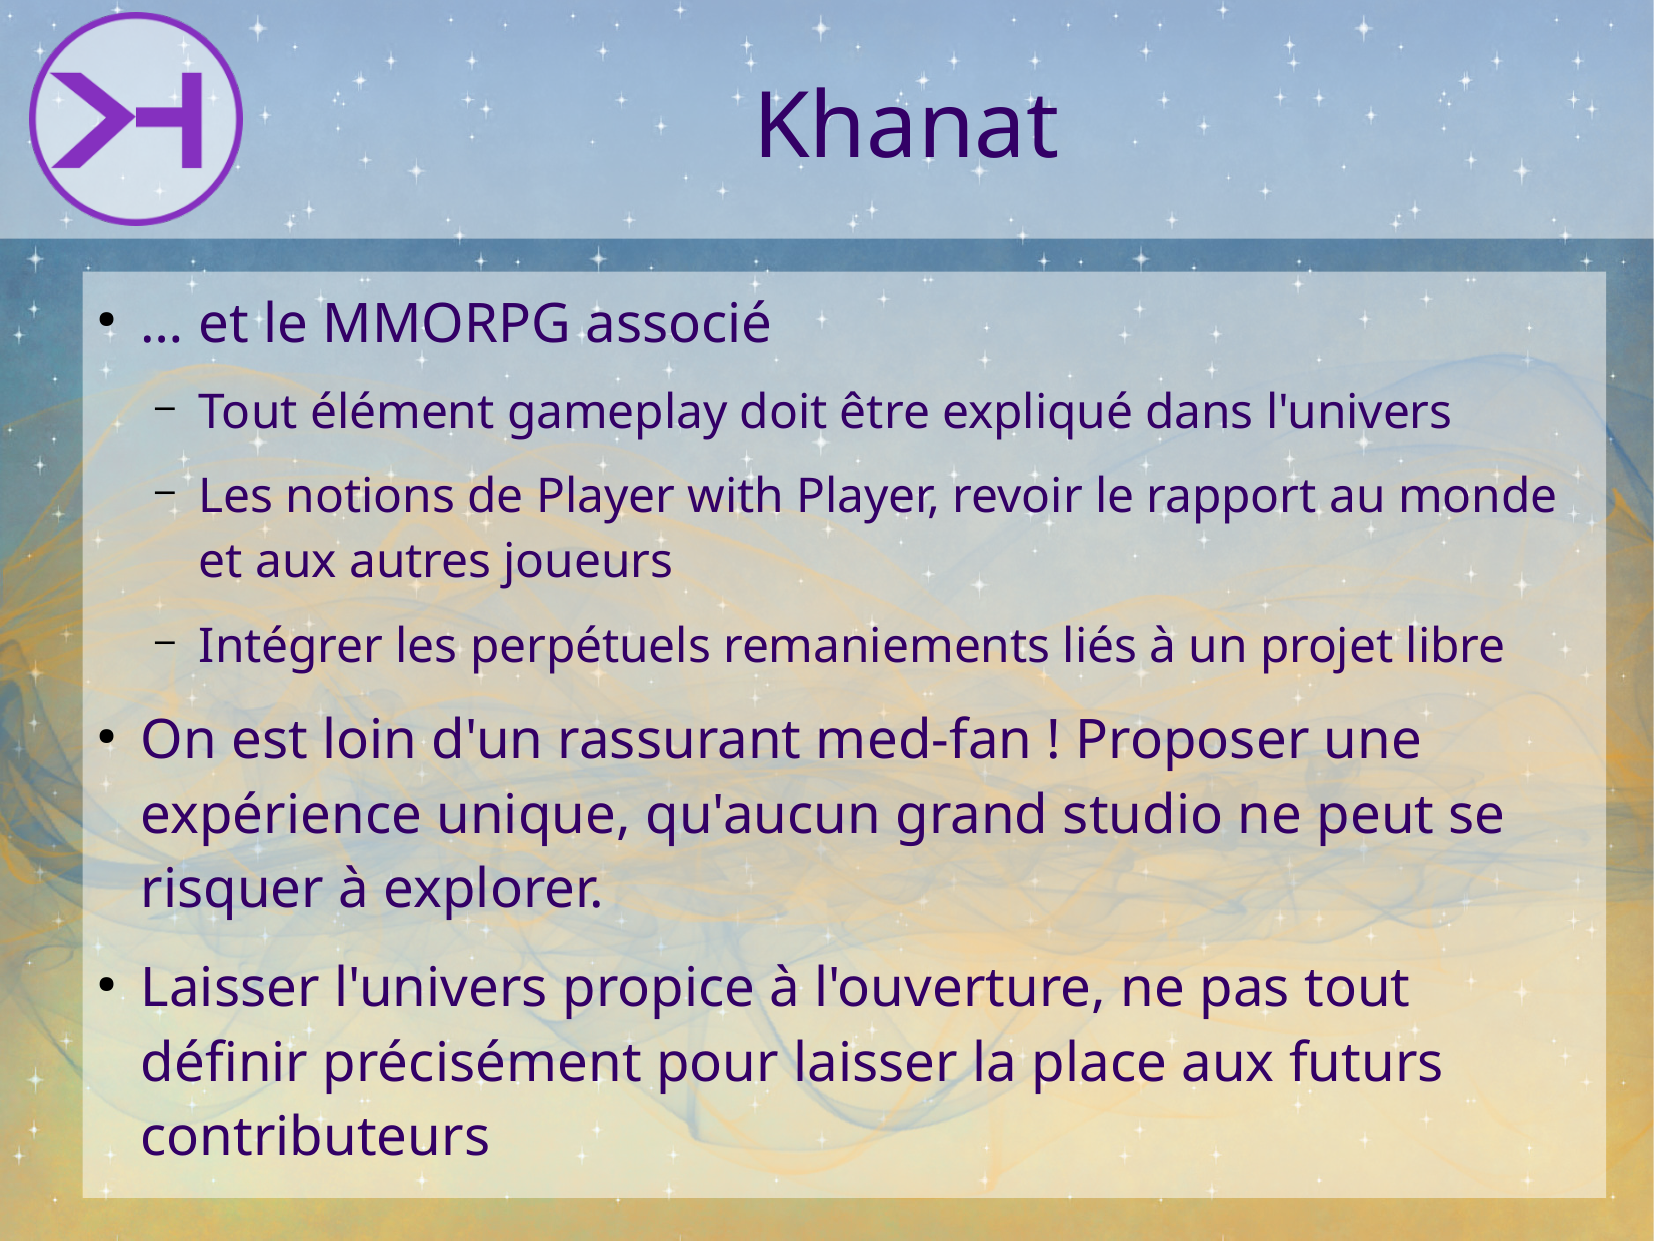

# Khanat
… et le MMORPG associé
Tout élément gameplay doit être expliqué dans l'univers
Les notions de Player with Player, revoir le rapport au monde et aux autres joueurs
Intégrer les perpétuels remaniements liés à un projet libre
On est loin d'un rassurant med-fan ! Proposer une expérience unique, qu'aucun grand studio ne peut se risquer à explorer.
Laisser l'univers propice à l'ouverture, ne pas tout définir précisément pour laisser la place aux futurs contributeurs